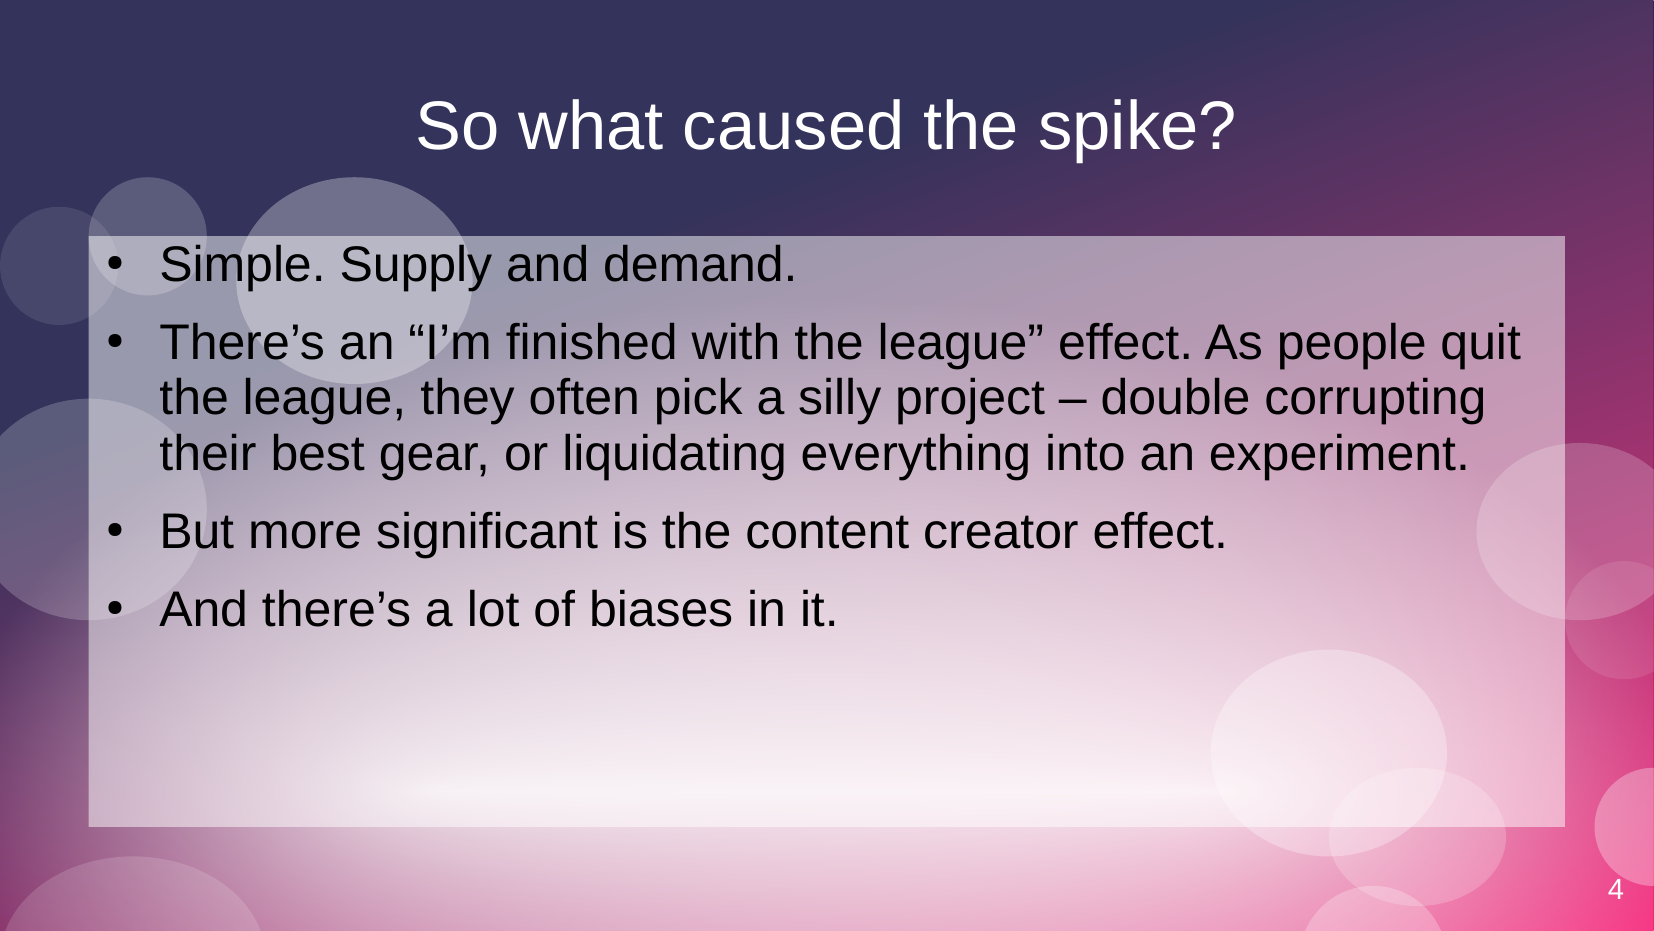

# So what caused the spike?
Simple. Supply and demand.
There’s an “I’m finished with the league” effect. As people quit the league, they often pick a silly project – double corrupting their best gear, or liquidating everything into an experiment.
But more significant is the content creator effect.
And there’s a lot of biases in it.